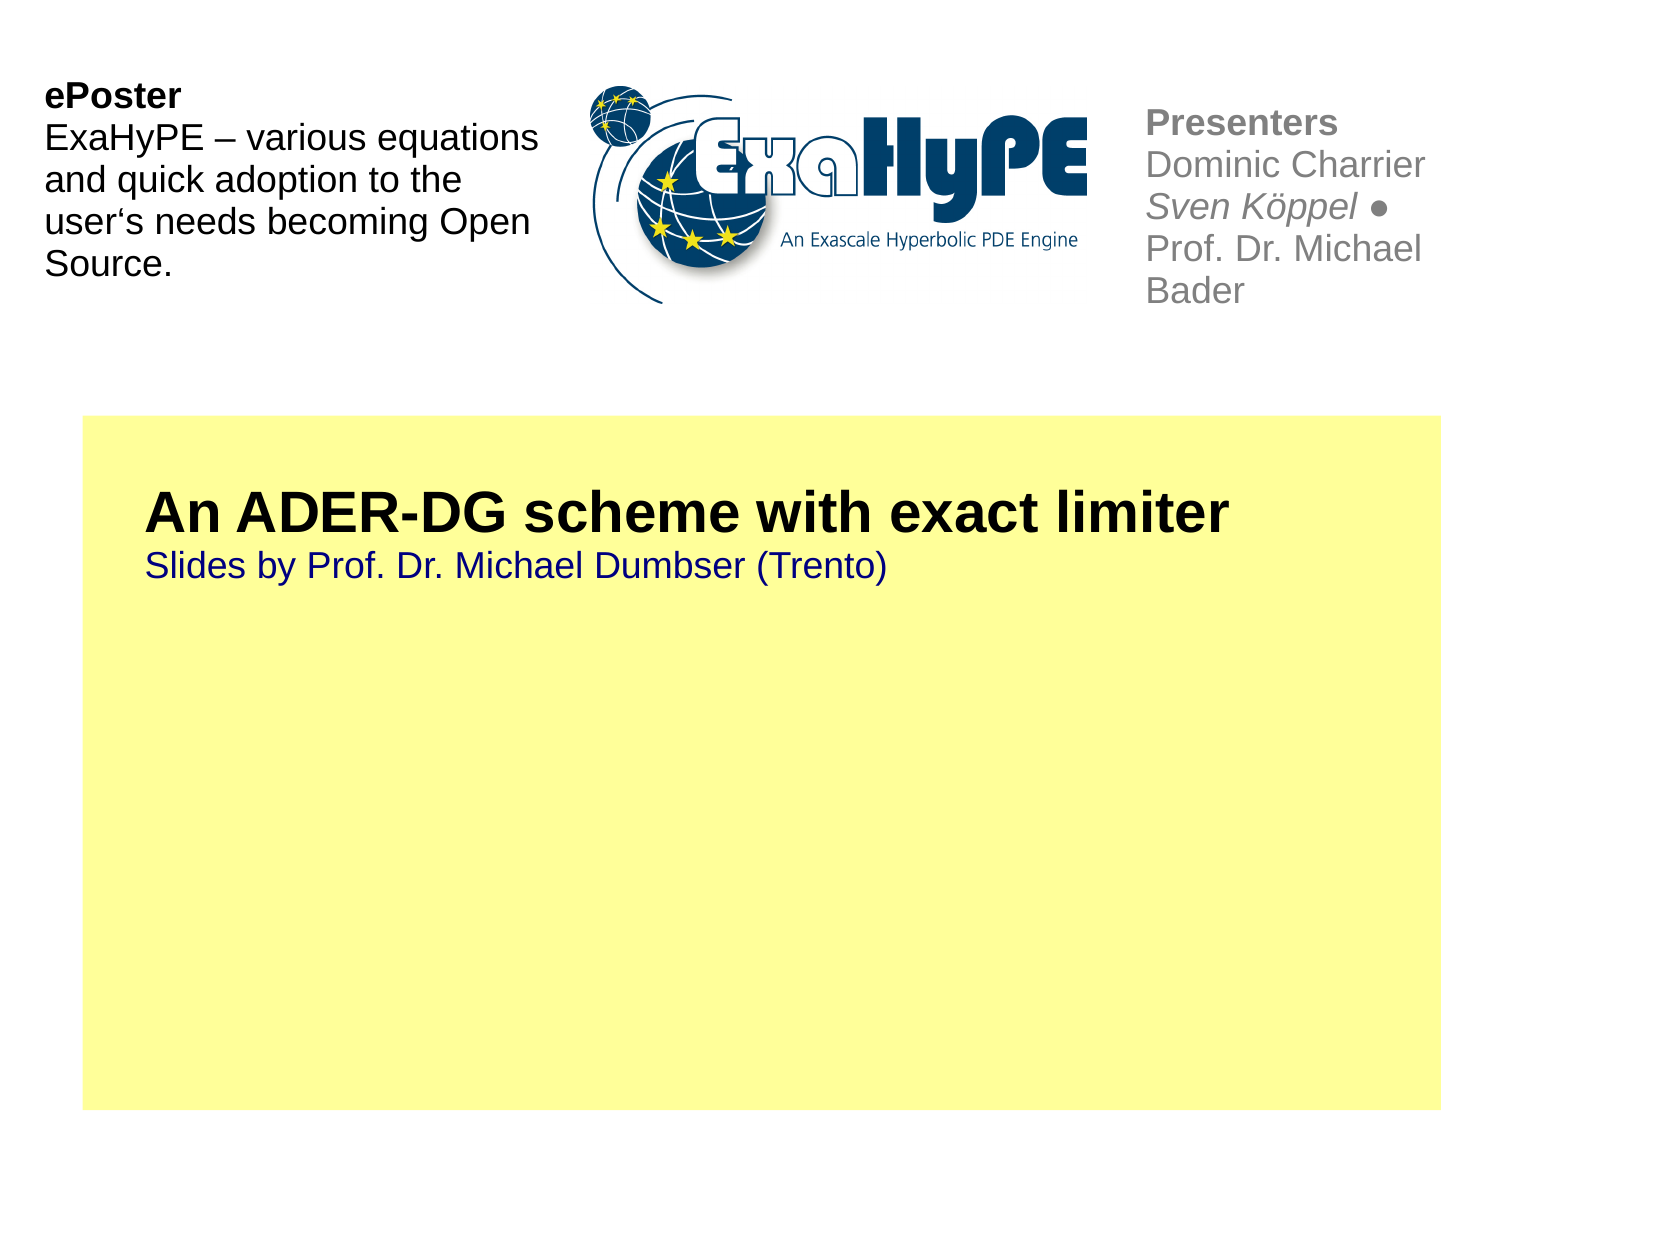

ePoster
ExaHyPE – various equations and quick adoption to the user‘s needs becoming Open Source.
Presenters
Dominic Charrier
Sven Köppel ●
Prof. Dr. Michael Bader
An ADER-DG scheme with exact limiter
Slides by Prof. Dr. Michael Dumbser (Trento)